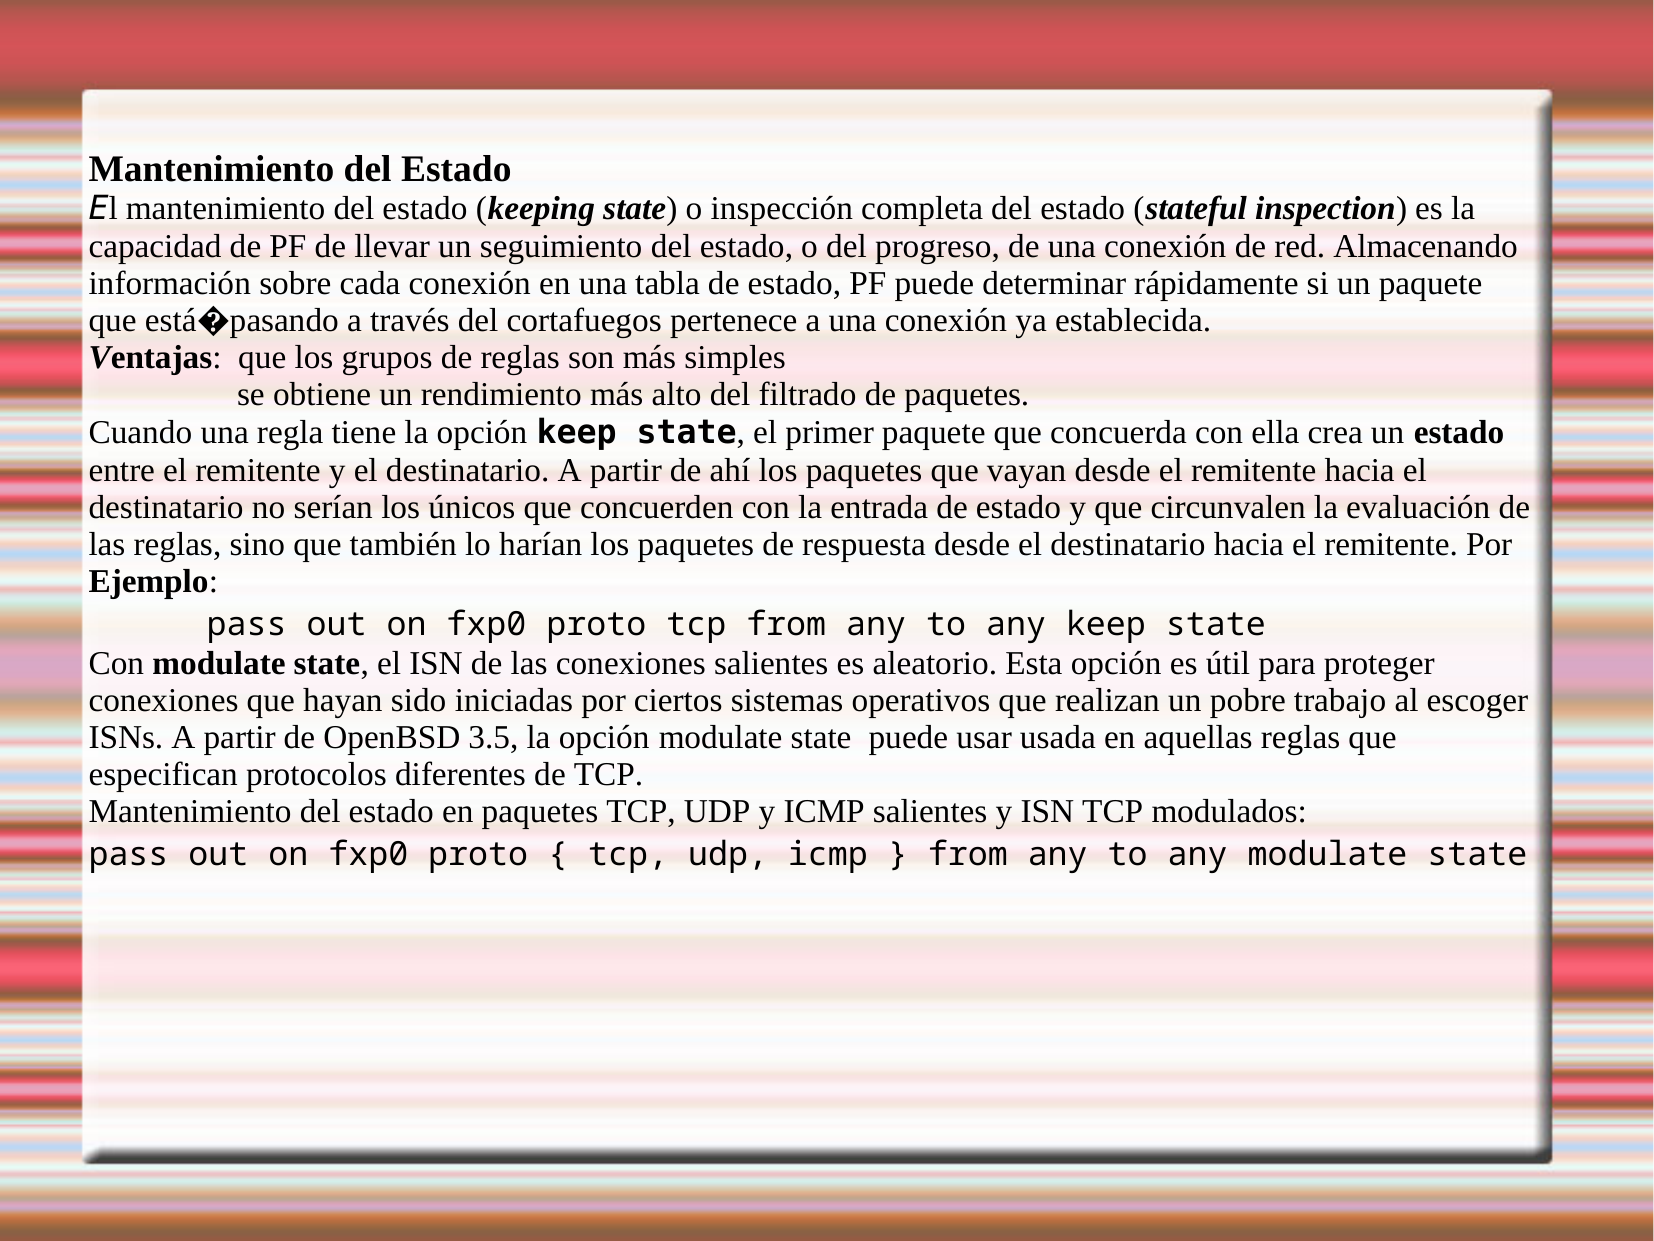

Mantenimiento del Estado
El mantenimiento del estado (keeping state) o inspección completa del estado (stateful inspection) es la capacidad de PF de llevar un seguimiento del estado, o del progreso, de una conexión de red. Almacenando información sobre cada conexión en una tabla de estado, PF puede determinar rápidamente si un paquete que está�pasando a través del cortafuegos pertenece a una conexión ya establecida.
Ventajas: que los grupos de reglas son más simples
 se obtiene un rendimiento más alto del filtrado de paquetes.
Cuando una regla tiene la opción keep state, el primer paquete que concuerda con ella crea un estado entre el remitente y el destinatario. A partir de ahí los paquetes que vayan desde el remitente hacia el destinatario no serían los únicos que concuerden con la entrada de estado y que circunvalen la evaluación de las reglas, sino que también lo harían los paquetes de respuesta desde el destinatario hacia el remitente. Por Ejemplo:
	pass out on fxp0 proto tcp from any to any keep state
Con modulate state, el ISN de las conexiones salientes es aleatorio. Esta opción es útil para proteger conexiones que hayan sido iniciadas por ciertos sistemas operativos que realizan un pobre trabajo al escoger ISNs. A partir de OpenBSD 3.5, la opción modulate state puede usar usada en aquellas reglas que especifican protocolos diferentes de TCP.
Mantenimiento del estado en paquetes TCP, UDP y ICMP salientes y ISN TCP modulados:
pass out on fxp0 proto { tcp, udp, icmp } from any to any modulate state